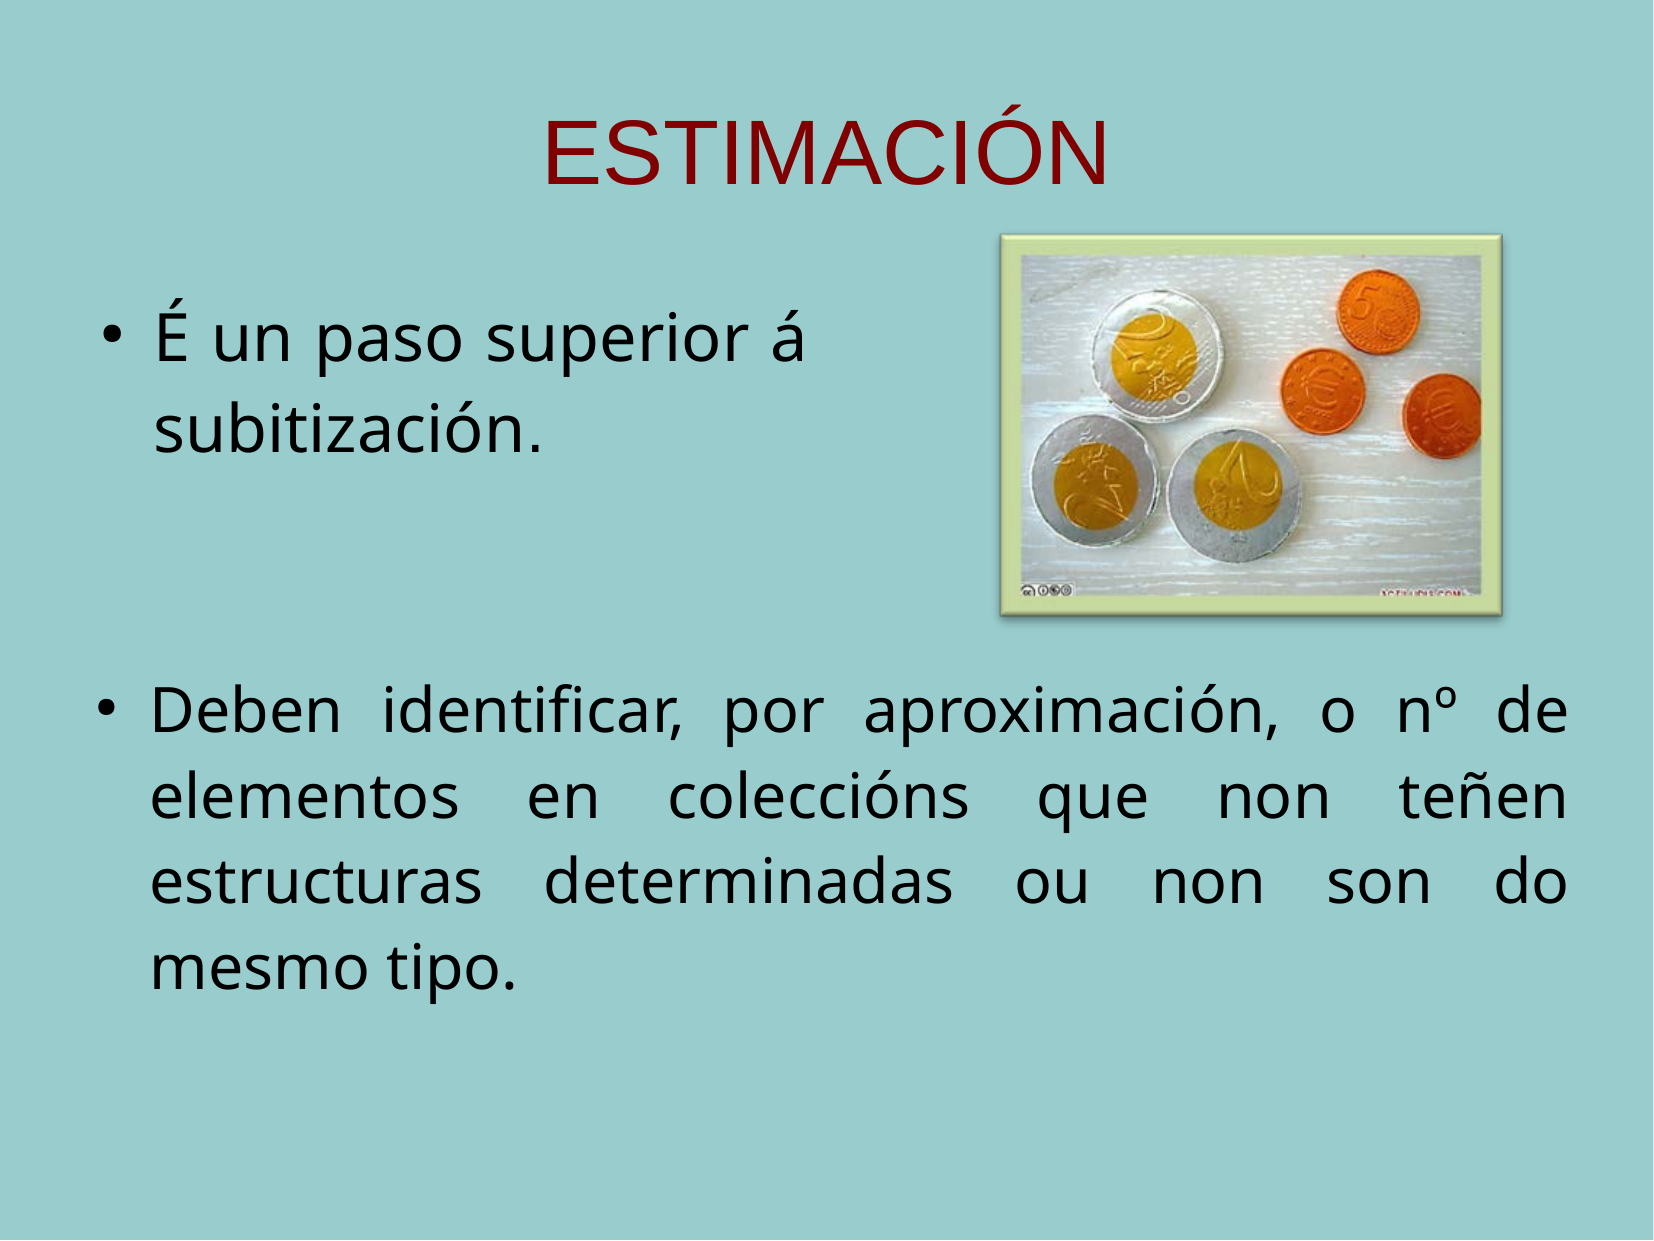

# ESTIMACIÓN
É un paso superior á subitización.
Deben identificar, por aproximación, o nº de elementos en coleccións que non teñen estructuras determinadas ou non son do mesmo tipo.